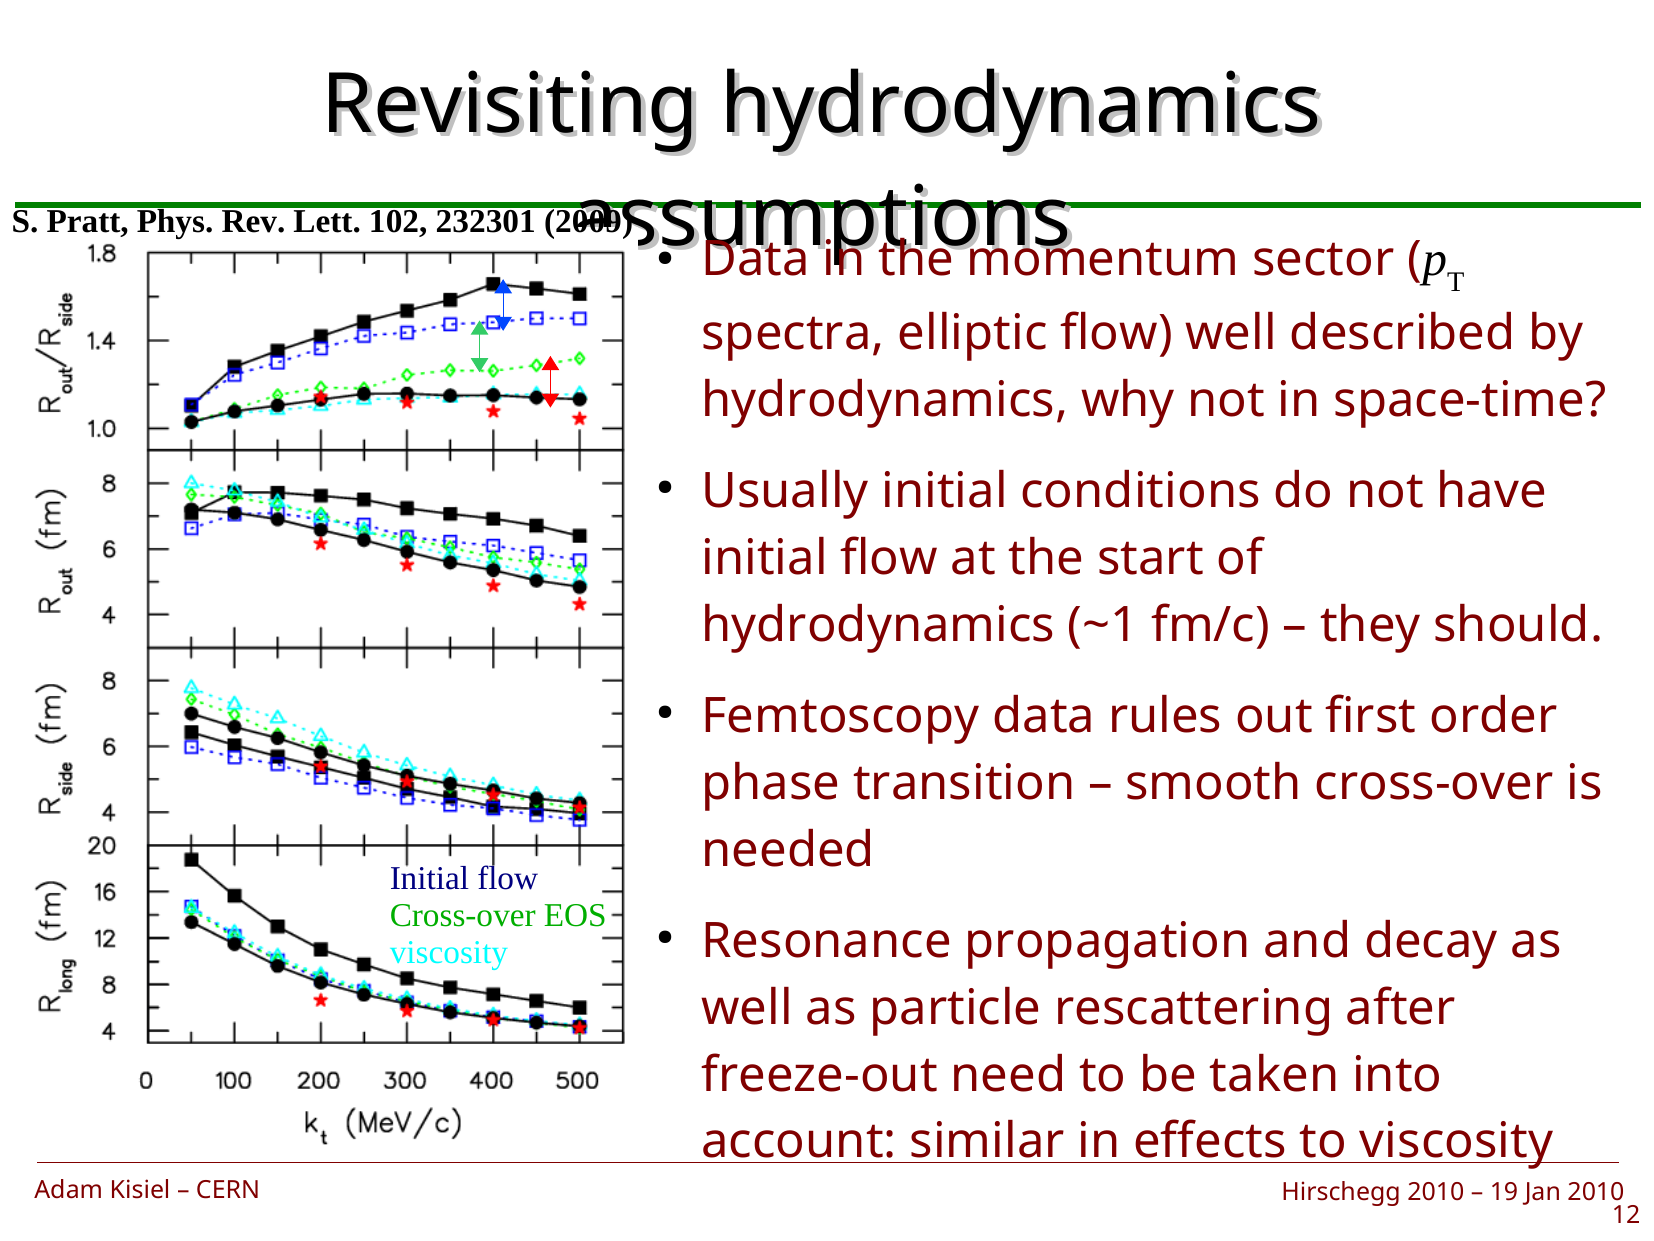

# Revisiting hydrodynamics assumptions
S. Pratt, Phys. Rev. Lett. 102, 232301 (2009)
Initial flow
Cross-over EOS
viscosity
Data in the momentum sector (pT spectra, elliptic flow) well described by hydrodynamics, why not in space-time?
Usually initial conditions do not have initial flow at the start of hydrodynamics (~1 fm/c) – they should.
Femtoscopy data rules out first order phase transition – smooth cross-over is needed
Resonance propagation and decay as well as particle rescattering after freeze-out need to be taken into account: similar in effects to viscosity